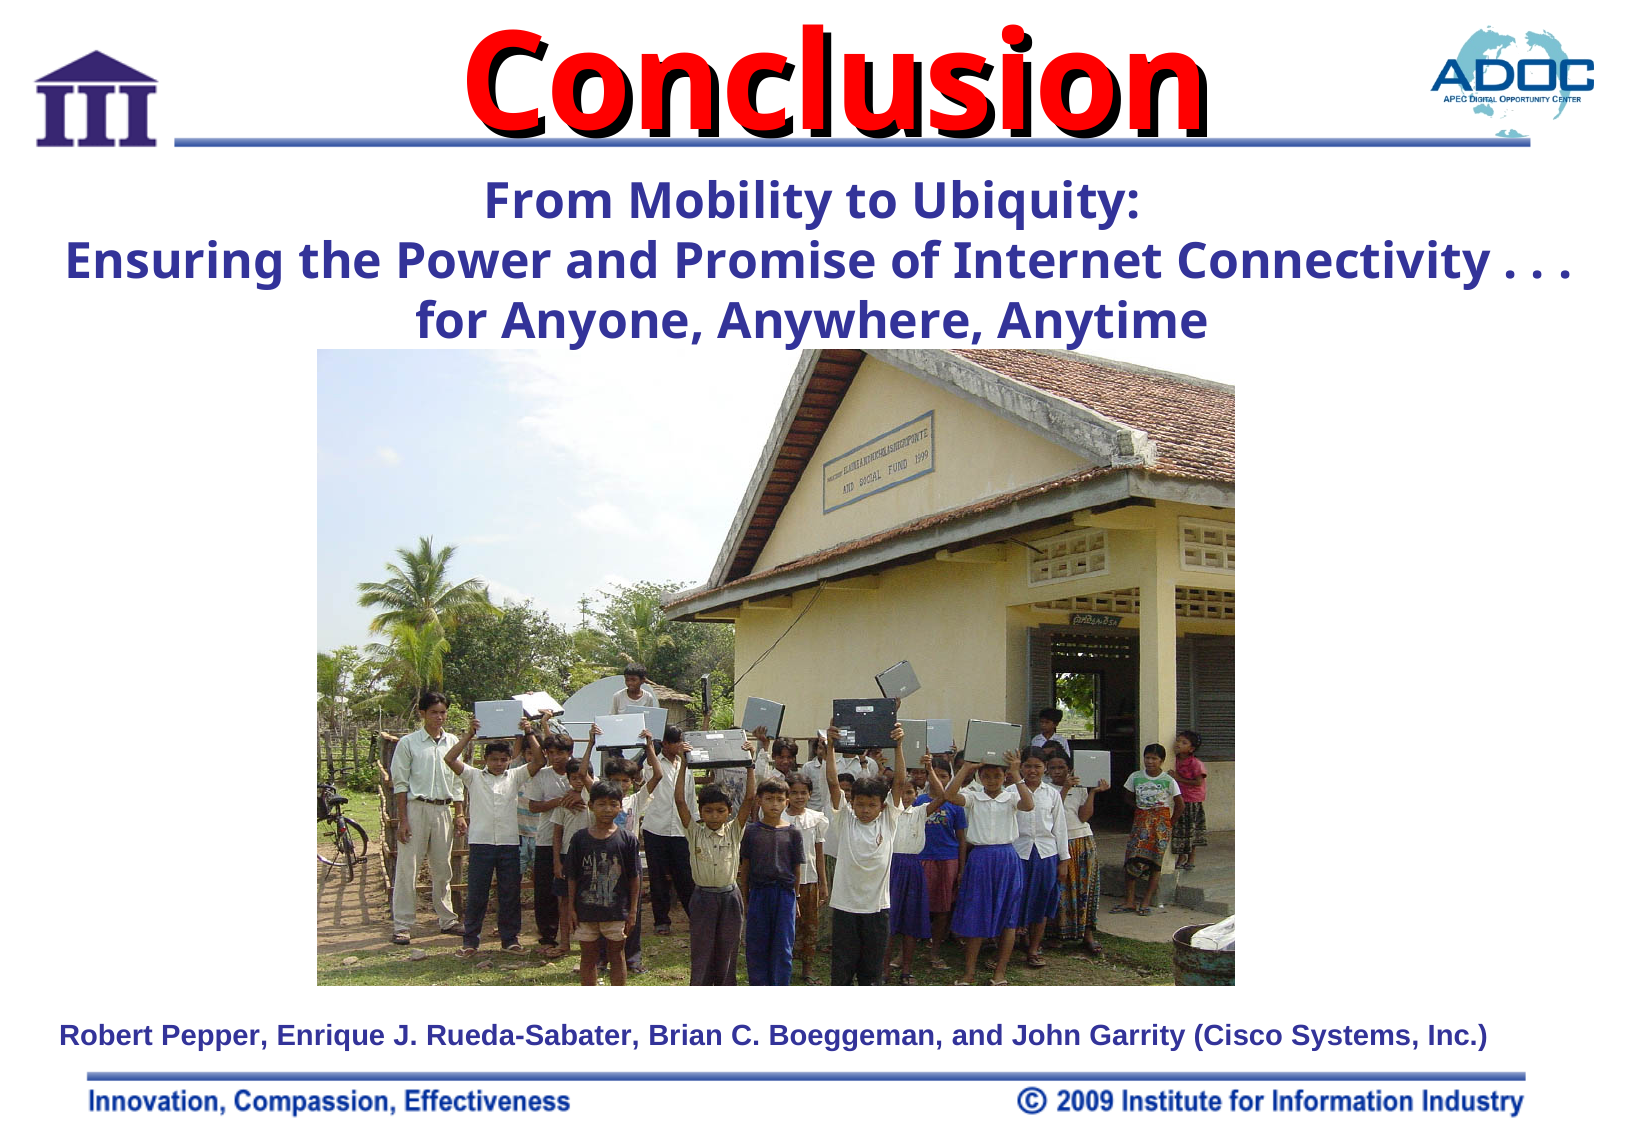

# Conclusion
From Mobility to Ubiquity:
 Ensuring the Power and Promise of Internet Connectivity . . . for Anyone, Anywhere, Anytime
Robert Pepper, Enrique J. Rueda-Sabater, Brian C. Boeggeman, and John Garrity (Cisco Systems, Inc.)